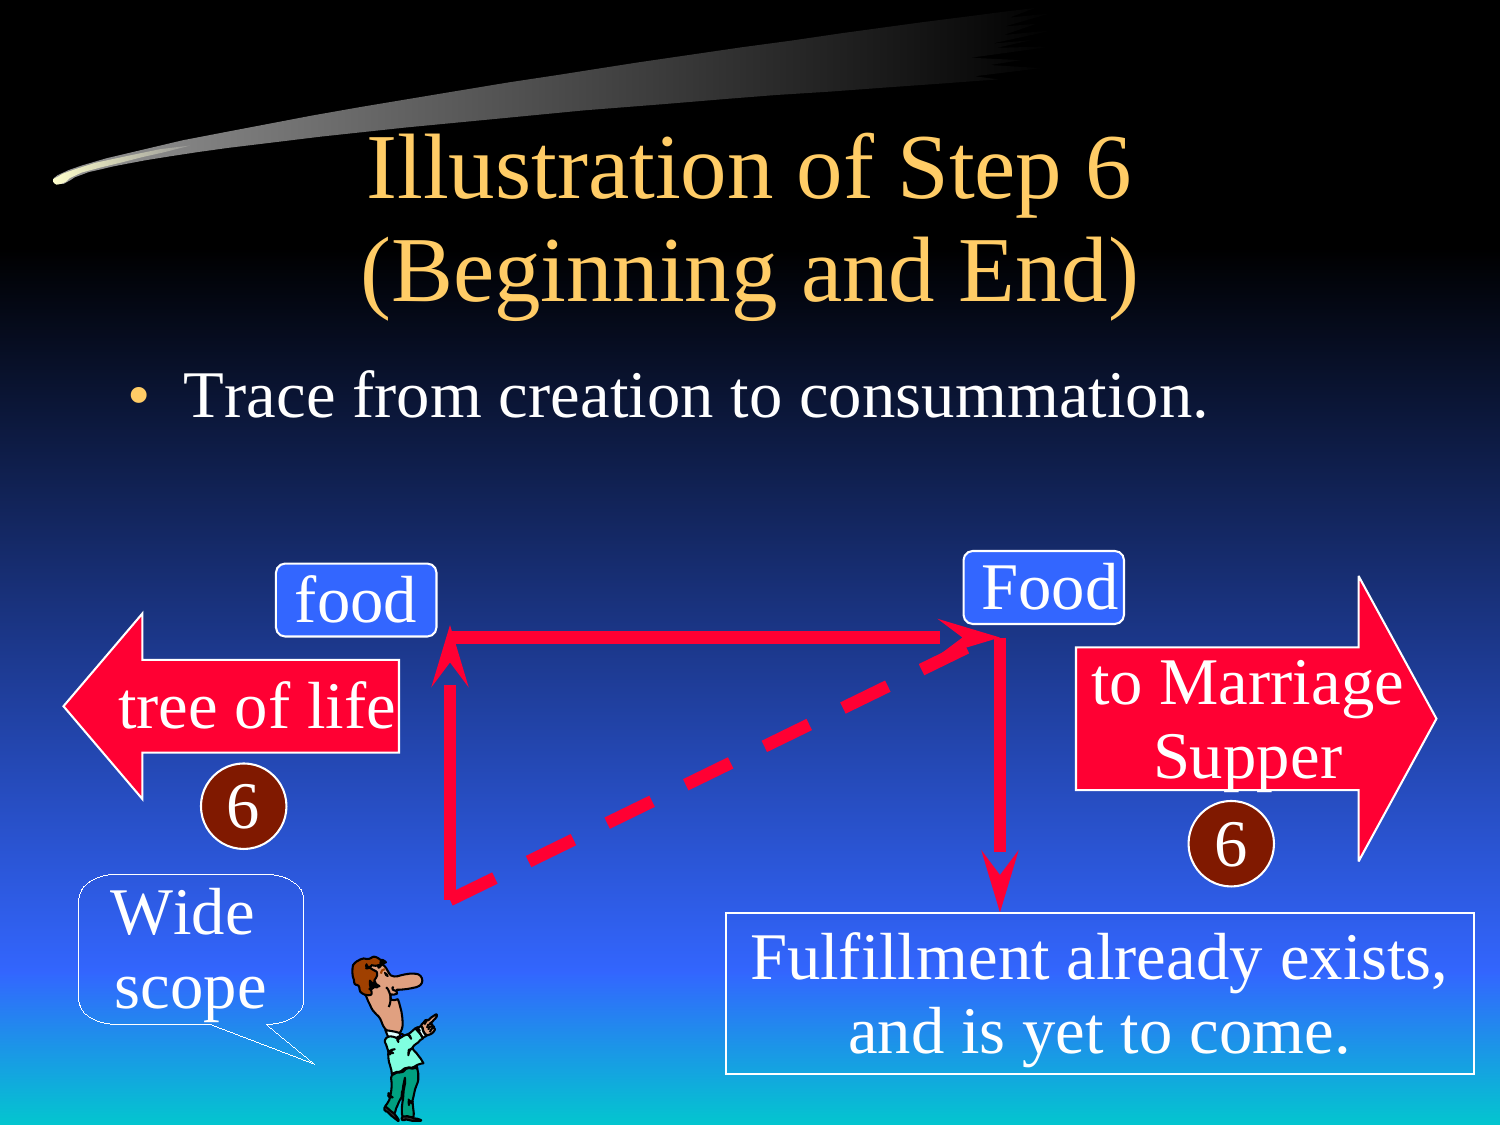

# Illustration of Step 6 (Beginning and End)
Trace from creation to consummation.
Food
food
to Marriage
Supper
tree of life
6
6
Wide
scope
Fulfillment already exists,
and is yet to come.